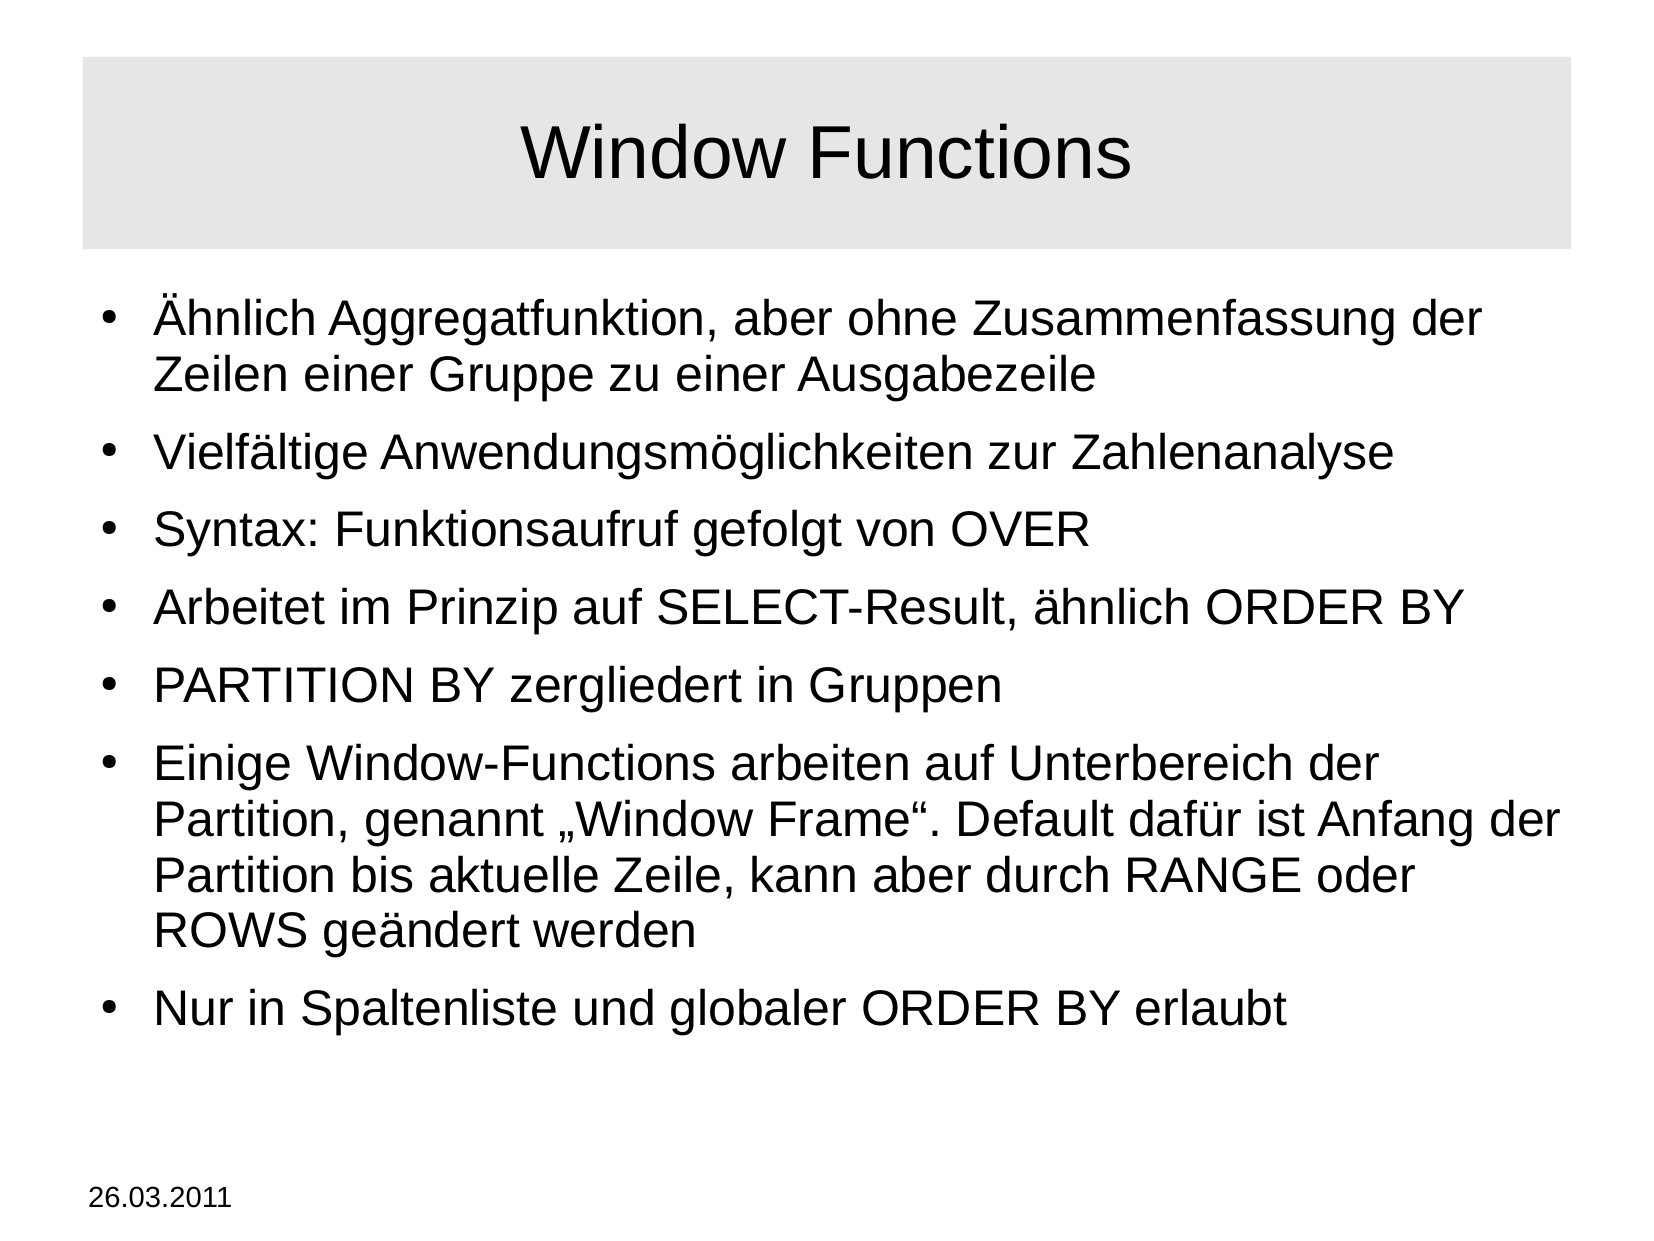

# Window Functions
Ähnlich Aggregatfunktion, aber ohne Zusammenfassung der Zeilen einer Gruppe zu einer Ausgabezeile
Vielfältige Anwendungsmöglichkeiten zur Zahlenanalyse
Syntax: Funktionsaufruf gefolgt von OVER
Arbeitet im Prinzip auf SELECT-Result, ähnlich ORDER BY
PARTITION BY zergliedert in Gruppen
Einige Window-Functions arbeiten auf Unterbereich der Partition, genannt „Window Frame“. Default dafür ist Anfang der Partition bis aktuelle Zeile, kann aber durch RANGE oder ROWS geändert werden
Nur in Spaltenliste und globaler ORDER BY erlaubt
26.03.2011